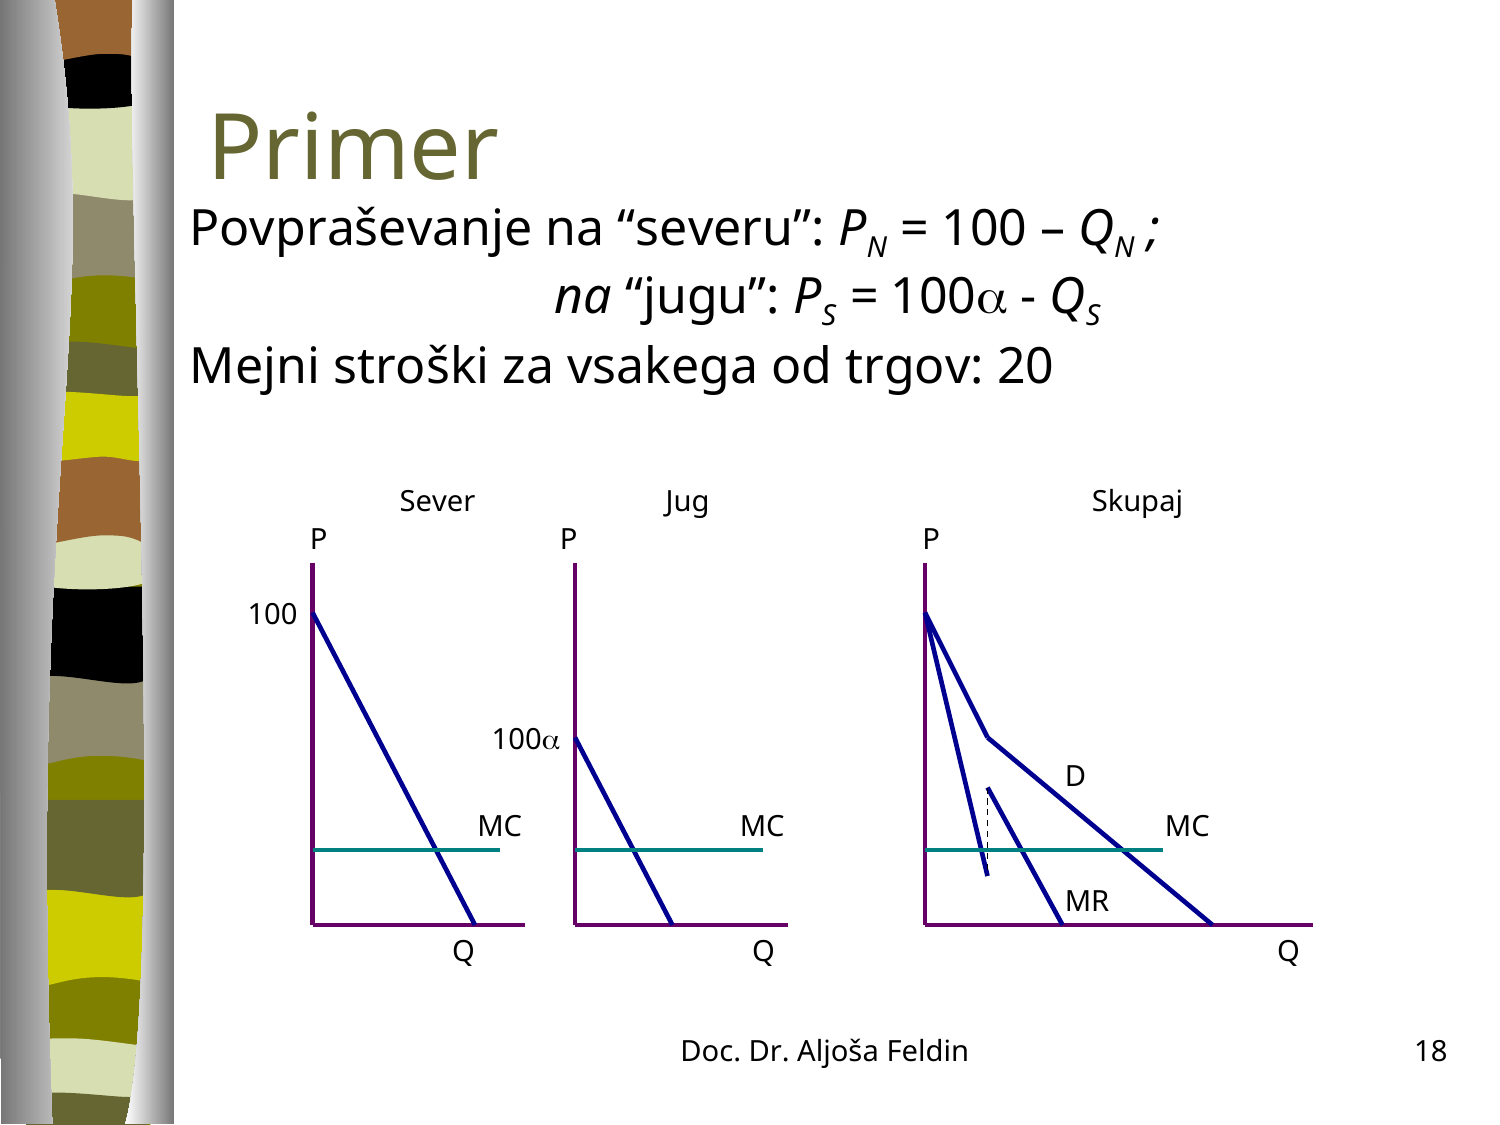

# Primer
Povpraševanje na “severu”: PN = 100 – QN ; 				 na “jugu”: PS = 100 - QS
Mejni stroški za vsakega od trgov: 20
Sever
Jug
Skupaj
P
P
P
100
100
D
MC
MC
MC
MR
Q
Q
Q
Doc. Dr. Aljoša Feldin